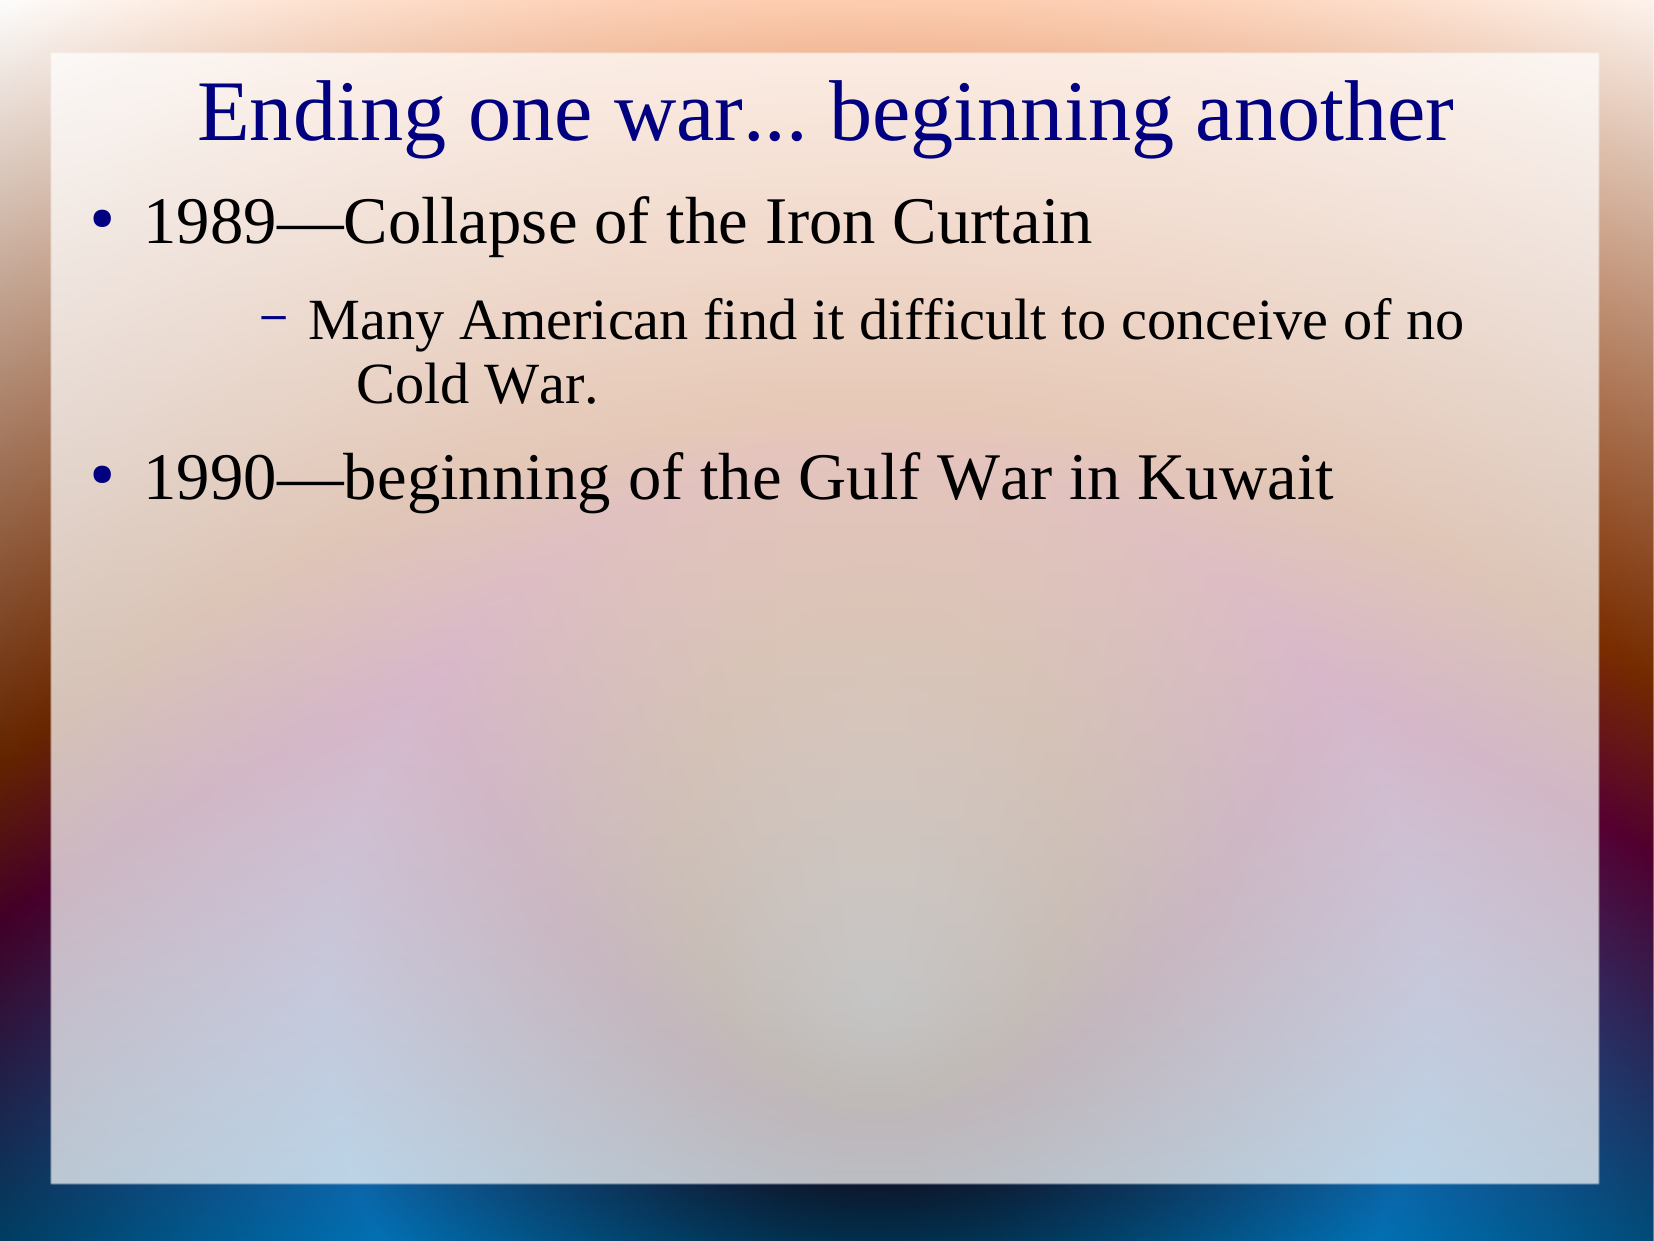

# Ending one war... beginning another
1989—Collapse of the Iron Curtain
Many American find it difficult to conceive of no Cold War.
1990—beginning of the Gulf War in Kuwait